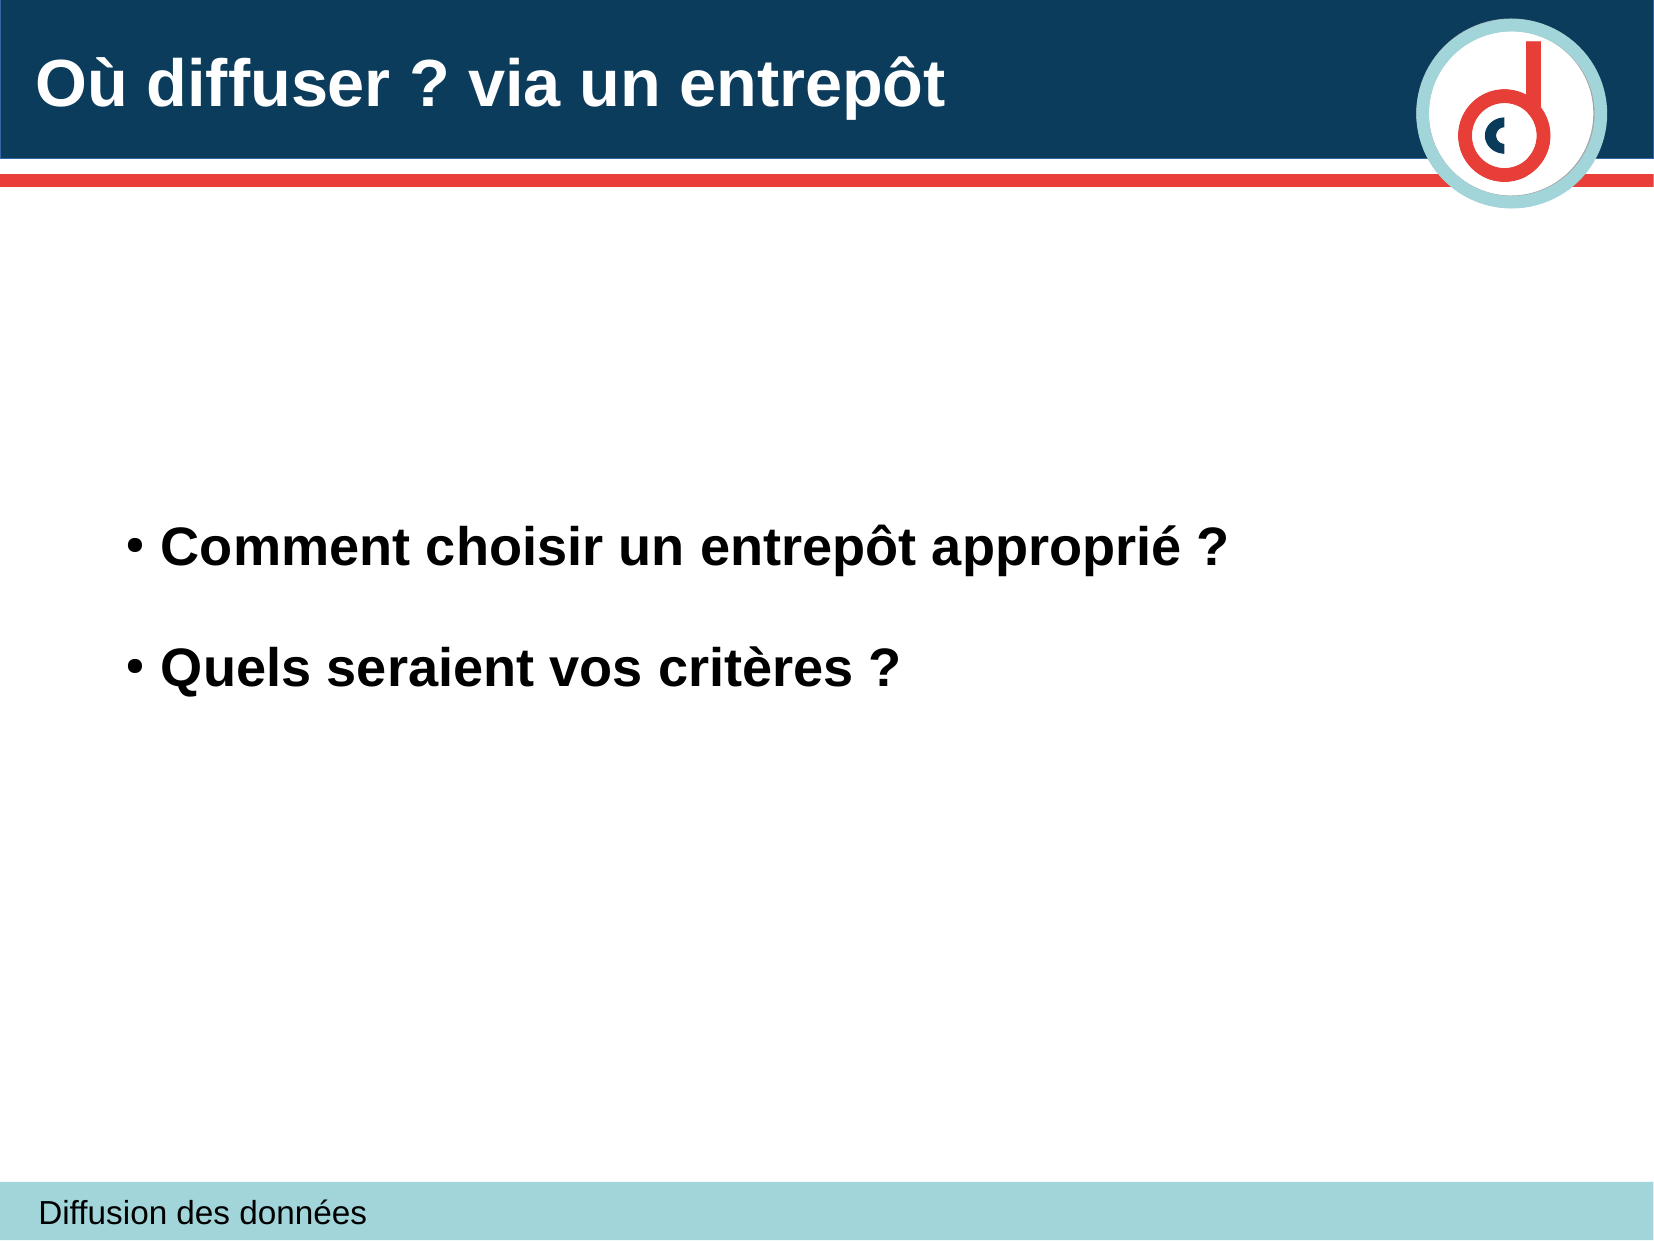

# Où diffuser ? via un entrepôt
Comment choisir un entrepôt approprié ?
Quels seraient vos critères ?
Diffusion des données